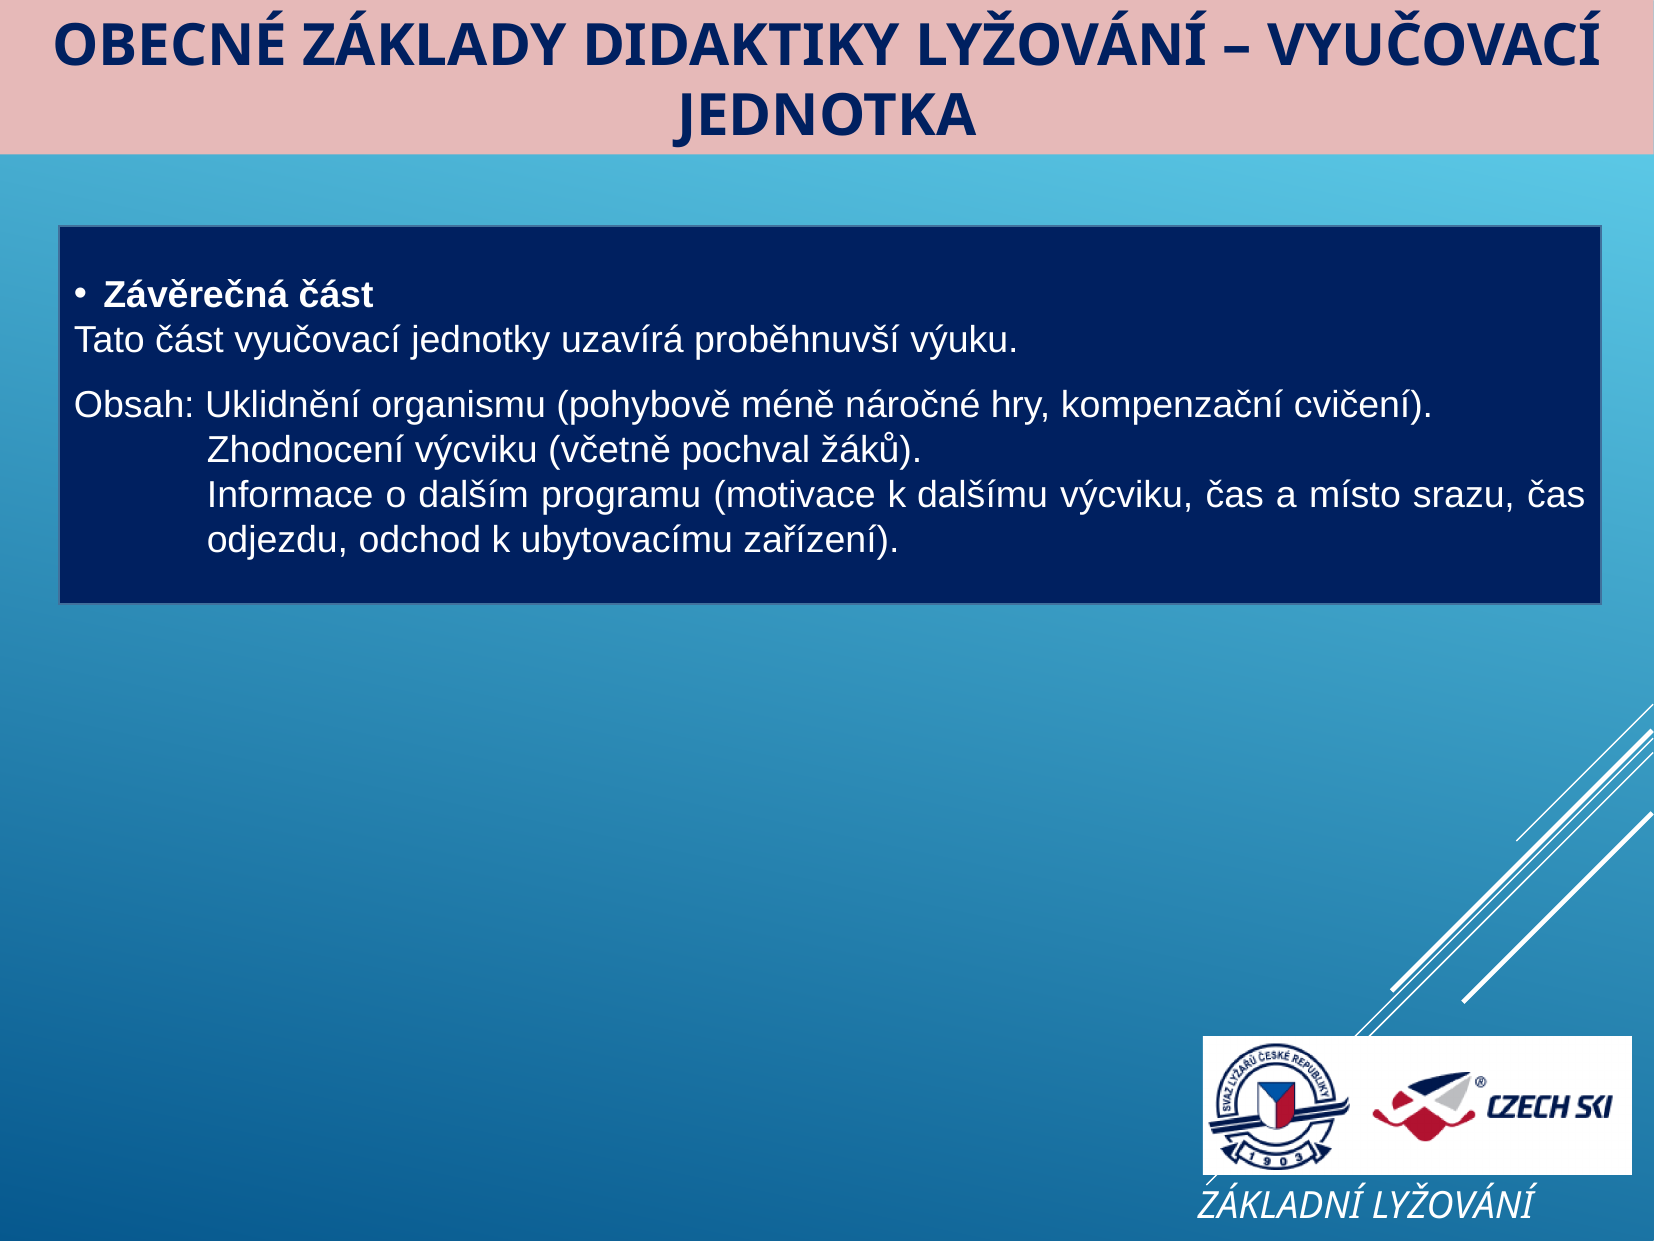

# Obecné základy didaktiky lyžování – vyučovací jednotka
Závěrečná část
Tato část vyučovací jednotky uzavírá proběhnuvší výuku.
Obsah: Uklidnění organismu (pohybově méně náročné hry, kompenzační cvičení).
	Zhodnocení výcviku (včetně pochval žáků).
	Informace o dalším programu (motivace k dalšímu výcviku, čas a místo srazu, čas odjezdu, odchod k ubytovacímu zařízení).
ZÁKLADNÍ LYŽOVÁNÍ